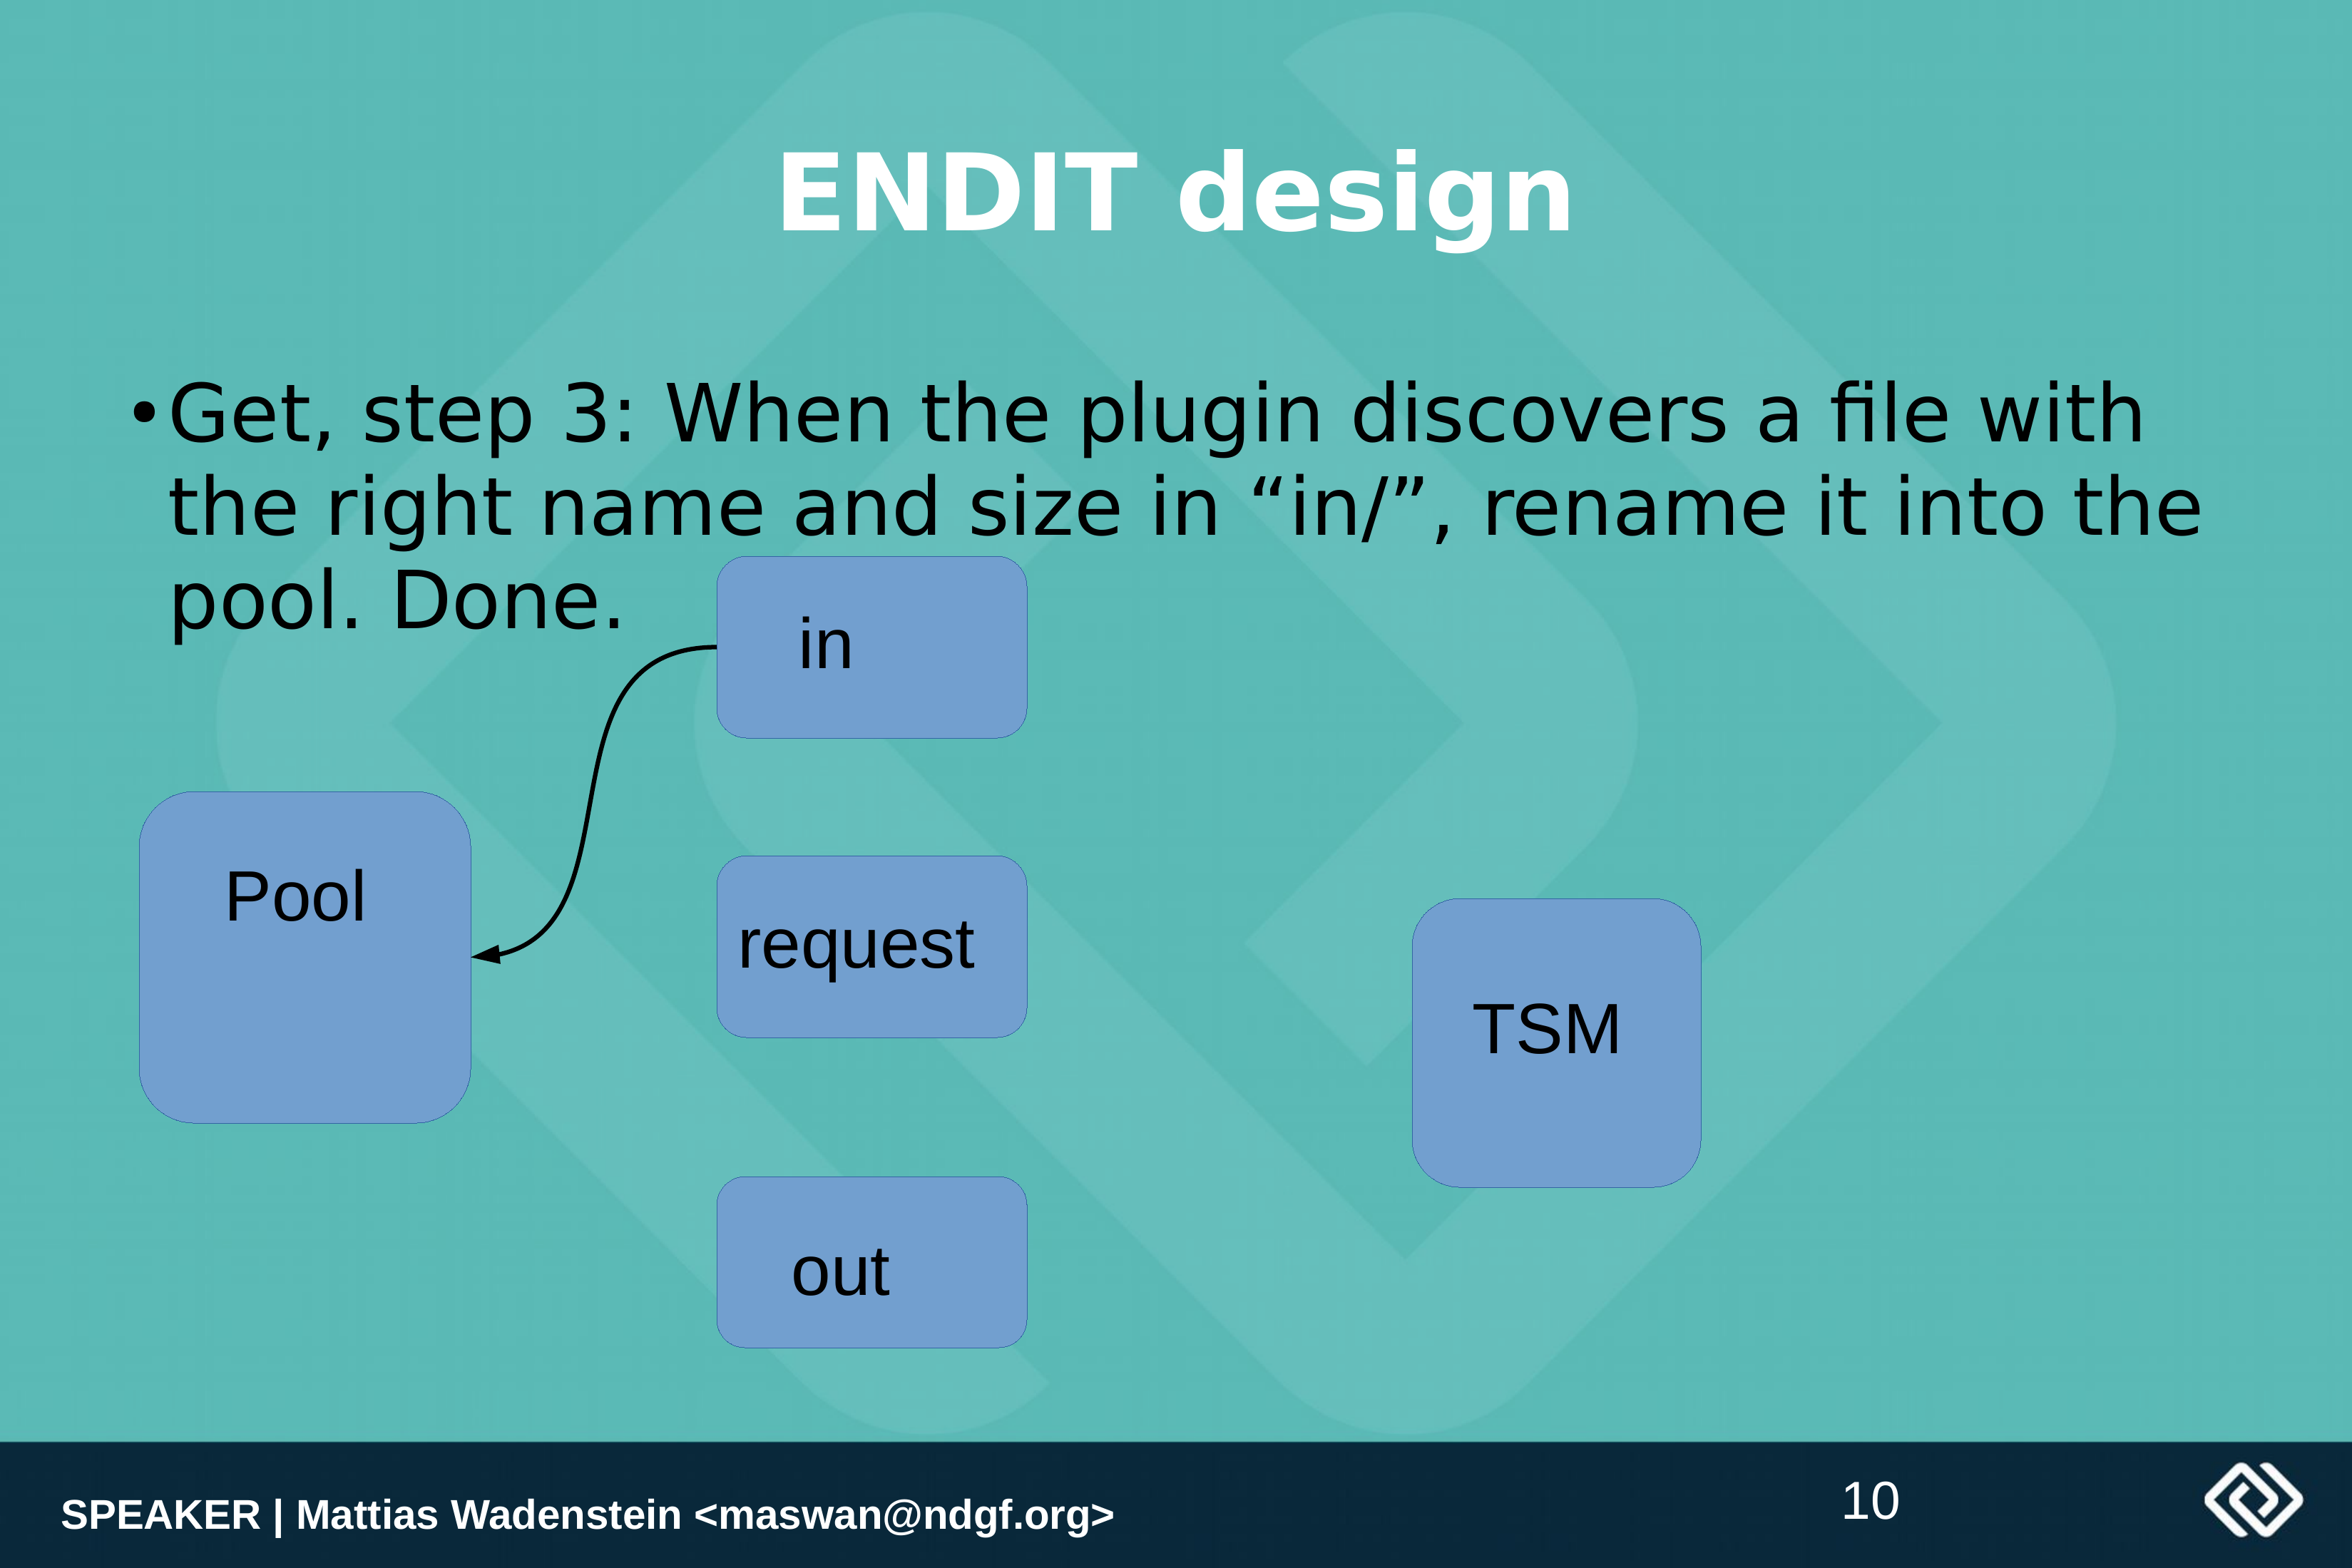

# ENDIT design
Get, step 3: When the plugin discovers a file with the right name and size in “in/”, rename it into the pool. Done.
in
Pool
request
TSM
out